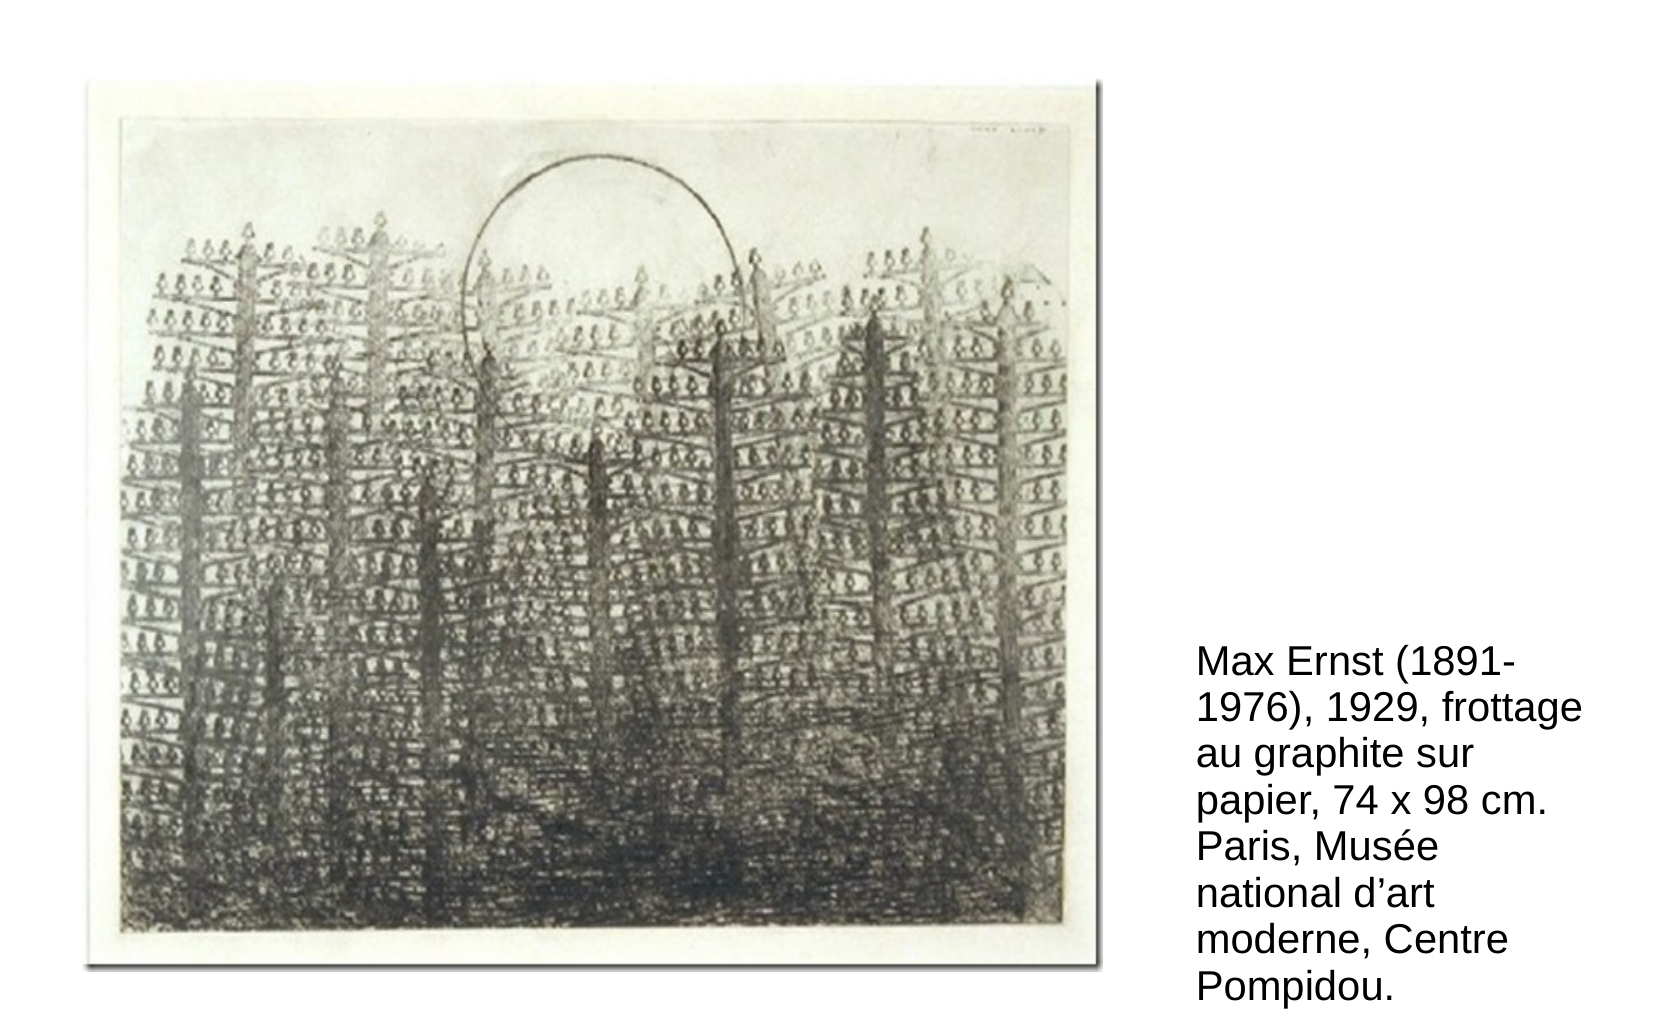

Max Ernst (1891-1976), 1929, frottage au graphite sur papier, 74 x 98 cm. Paris, Musée national d’art moderne, Centre Pompidou.